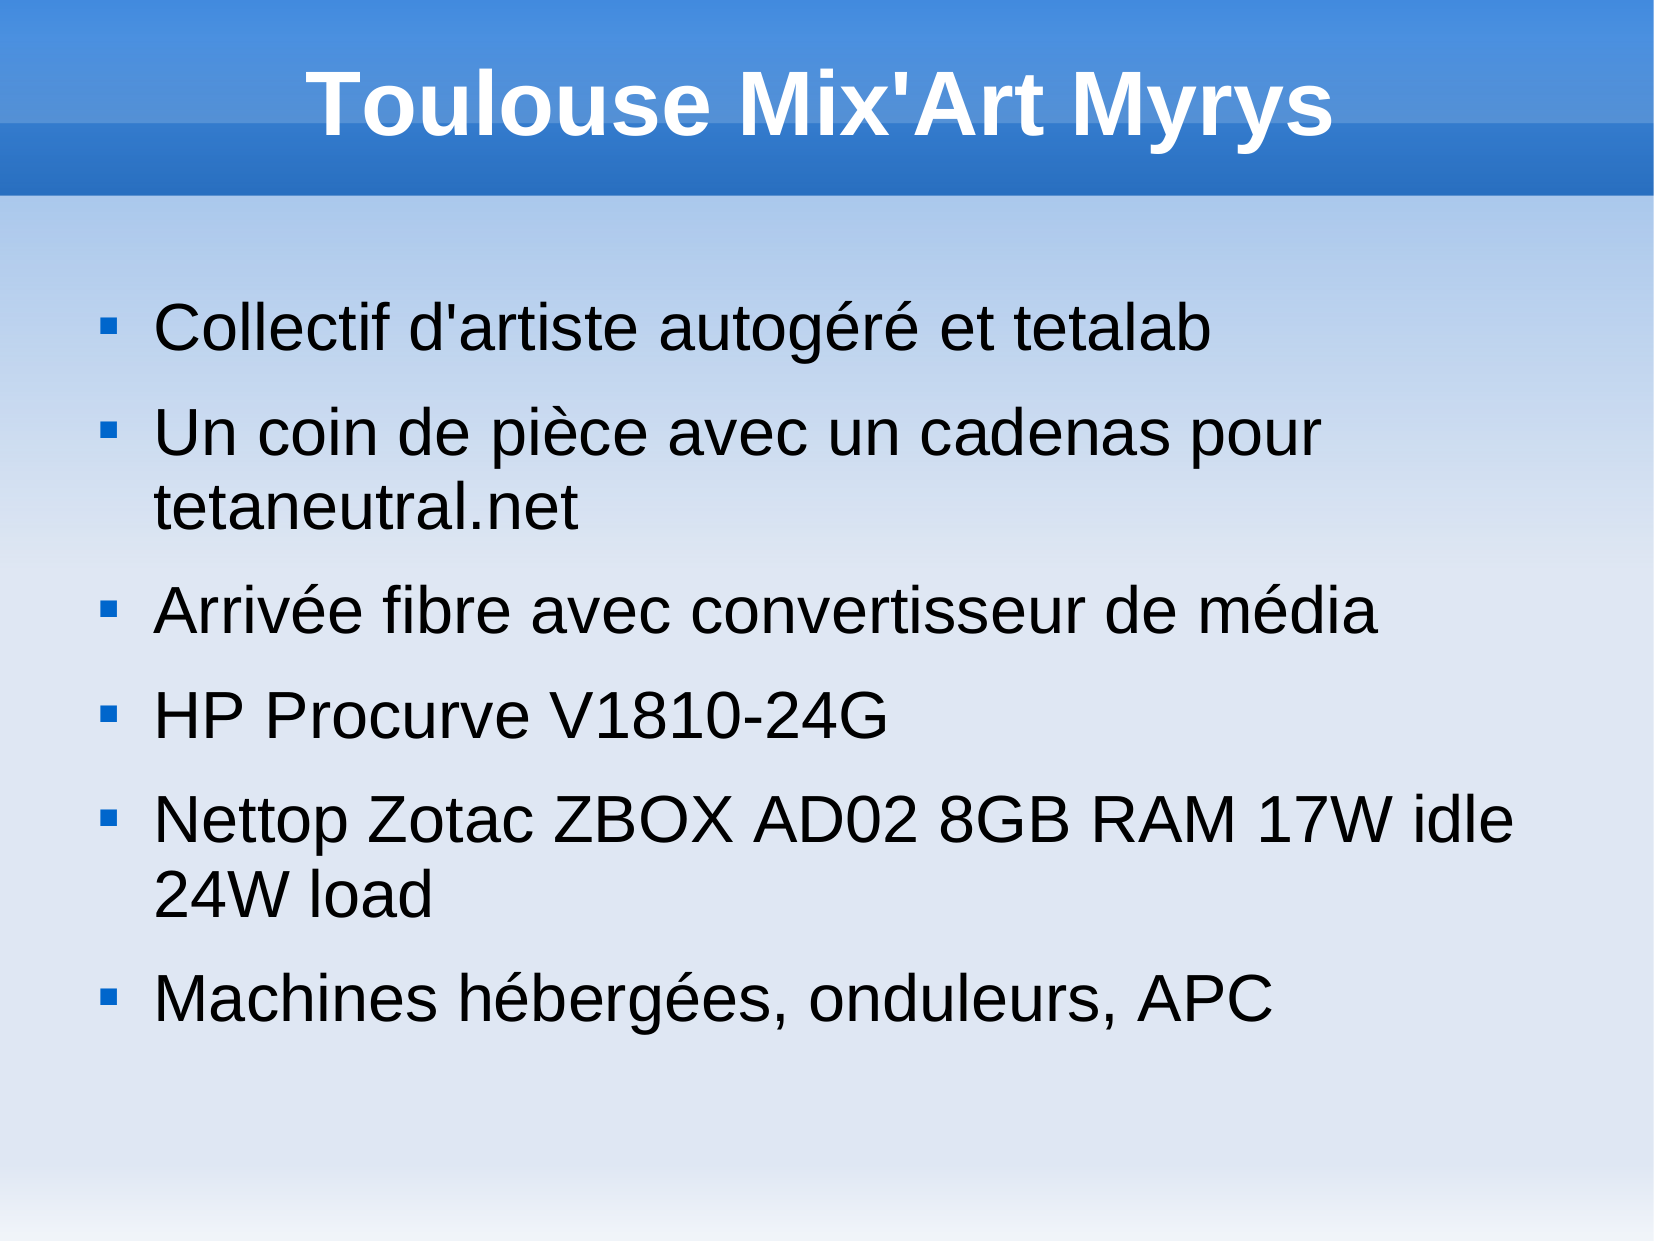

# Toulouse Mix'Art Myrys
Collectif d'artiste autogéré et tetalab
Un coin de pièce avec un cadenas pour tetaneutral.net
Arrivée fibre avec convertisseur de média
HP Procurve V1810-24G
Nettop Zotac ZBOX AD02 8GB RAM 17W idle 24W load
Machines hébergées, onduleurs, APC